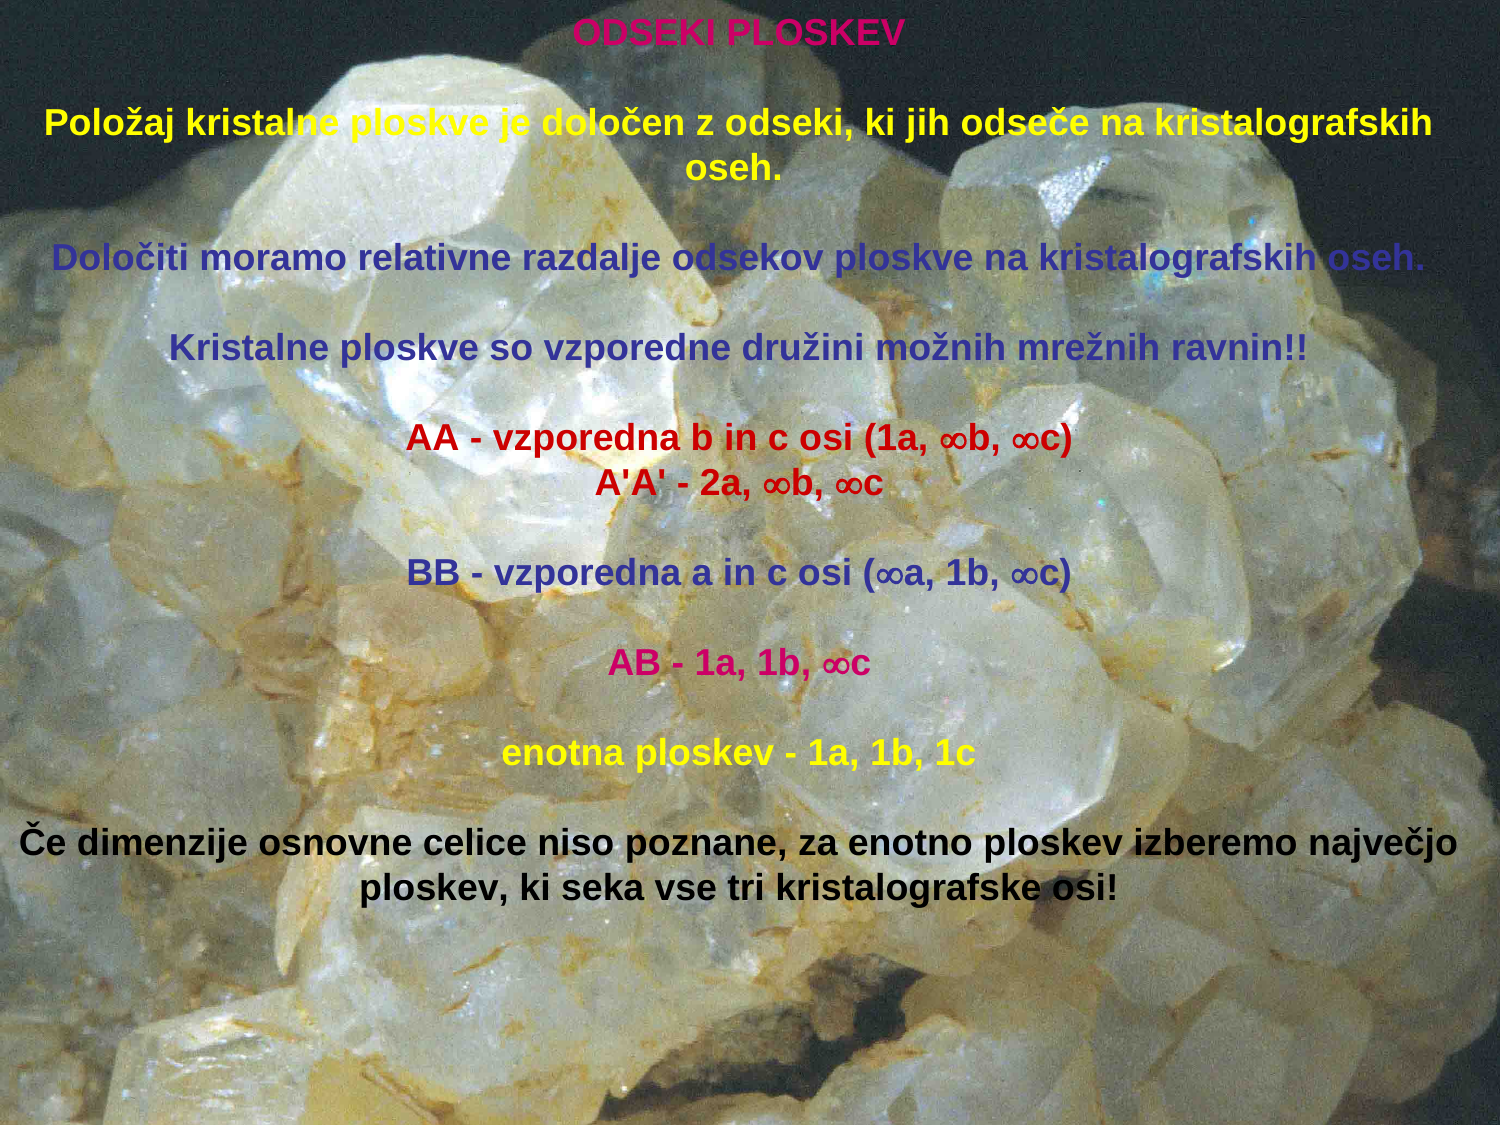

ODSEKI PLOSKEV
Položaj kristalne ploskve je določen z odseki, ki jih odseče na kristalografskih oseh.
Določiti moramo relativne razdalje odsekov ploskve na kristalografskih oseh.
Kristalne ploskve so vzporedne družini možnih mrežnih ravnin!!
AA - vzporedna b in c osi (1a, b, c)
A'A' - 2a, b, c
BB - vzporedna a in c osi (a, 1b, c)
AB - 1a, 1b, c
enotna ploskev - 1a, 1b, 1c
Če dimenzije osnovne celice niso poznane, za enotno ploskev izberemo največjo ploskev, ki seka vse tri kristalografske osi!